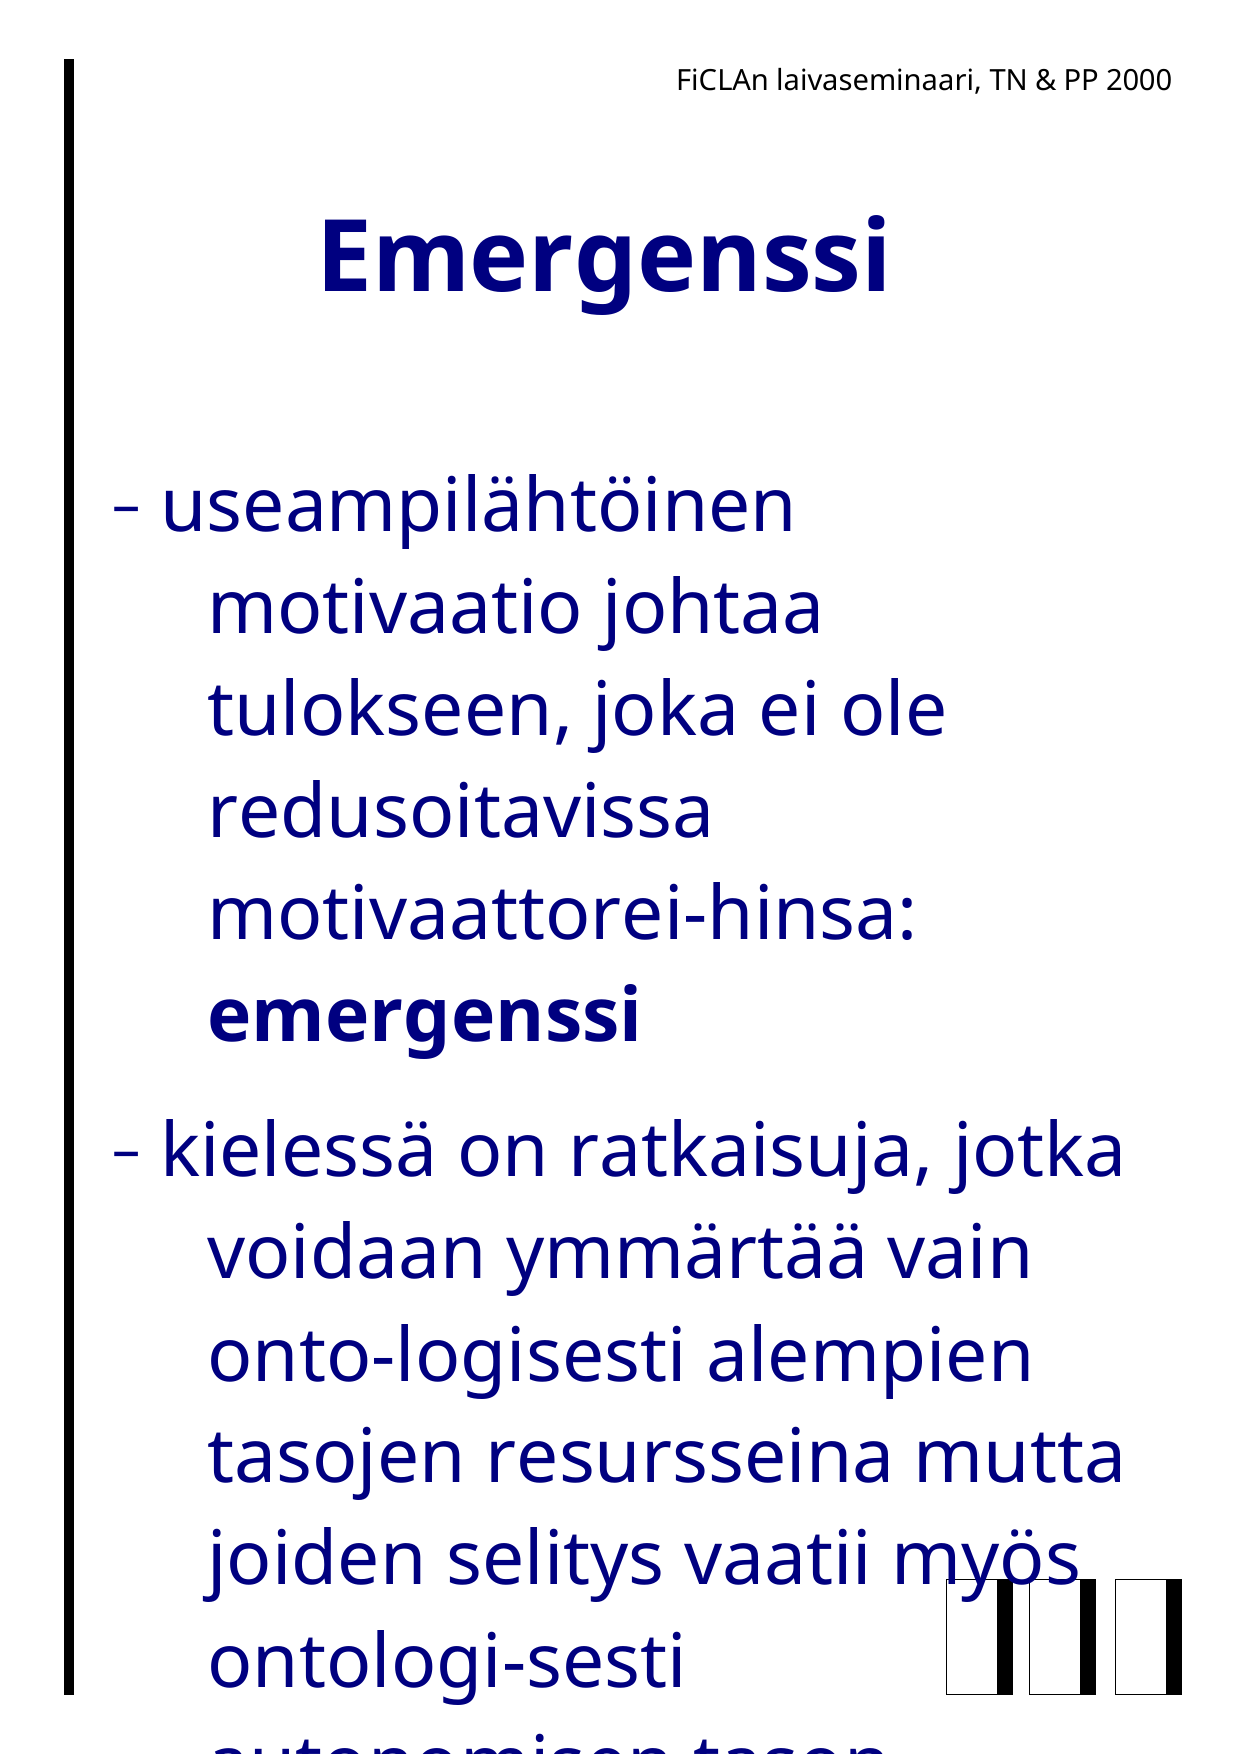

FiCLAn laivaseminaari, TN & PP 2000
# Emergenssi
useampilähtöinen motivaatio johtaa tulokseen, joka ei ole redusoitavissa motivaattorei-hinsa: emergenssi
kielessä on ratkaisuja, jotka voidaan ymmärtää vain onto-logisesti alempien tasojen resursseina mutta joiden selitys vaatii myös ontologi-sesti autonomisen tason